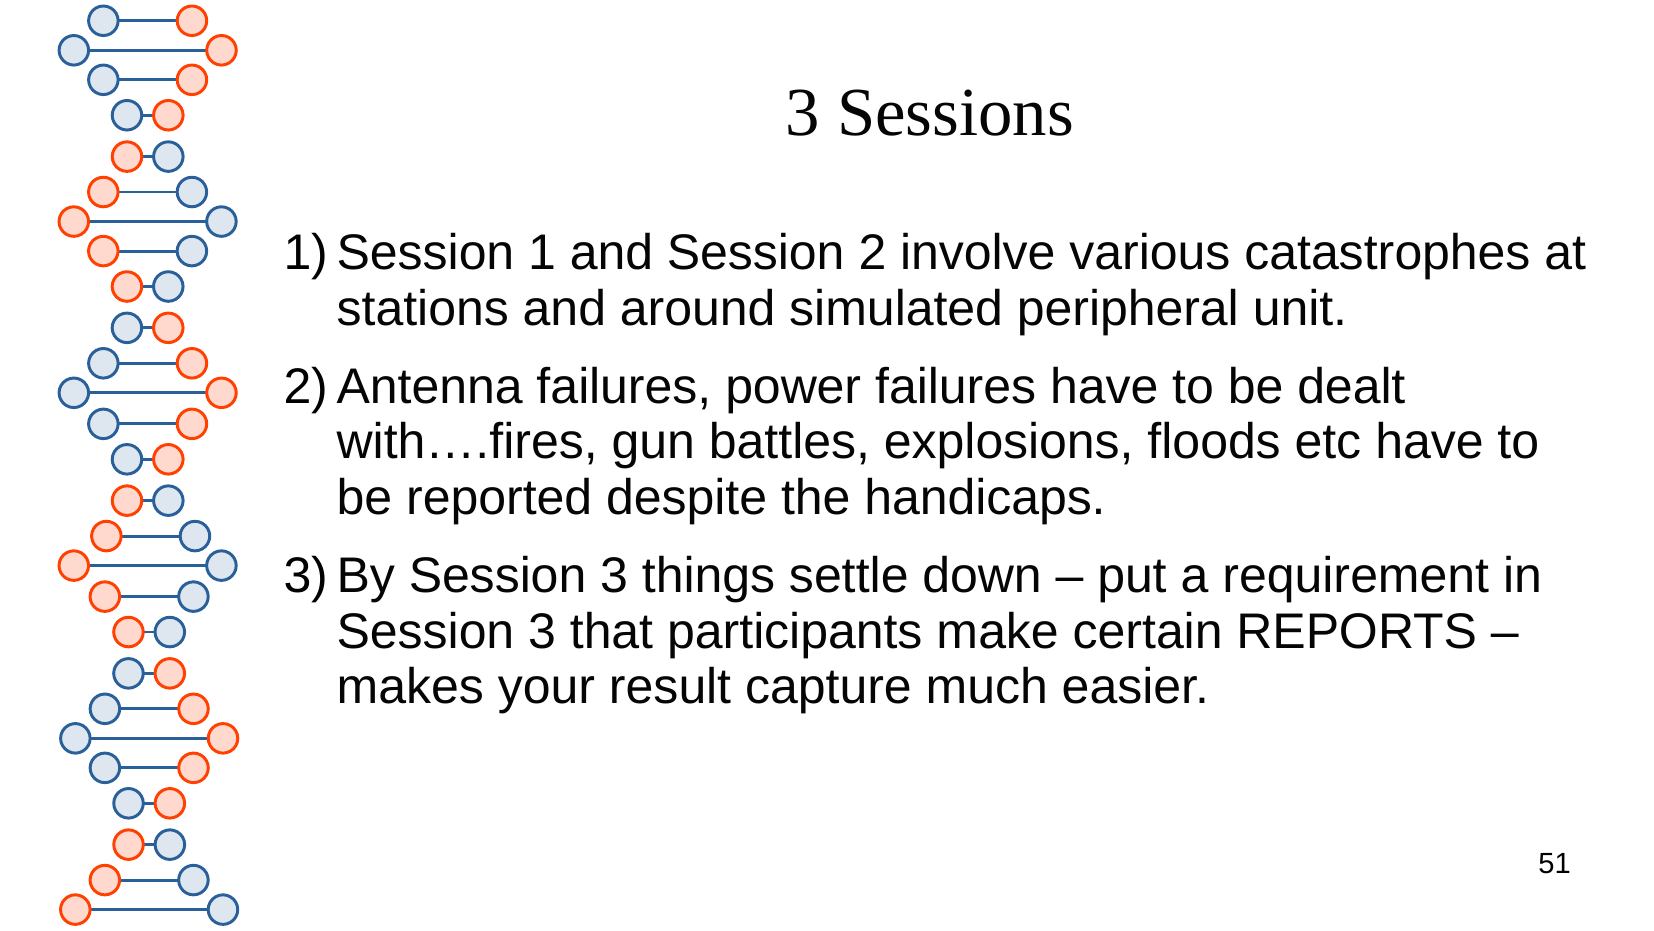

# 3 Sessions
Session 1 and Session 2 involve various catastrophes at stations and around simulated peripheral unit.
Antenna failures, power failures have to be dealt with….fires, gun battles, explosions, floods etc have to be reported despite the handicaps.
By Session 3 things settle down – put a requirement in Session 3 that participants make certain REPORTS – makes your result capture much easier.
51